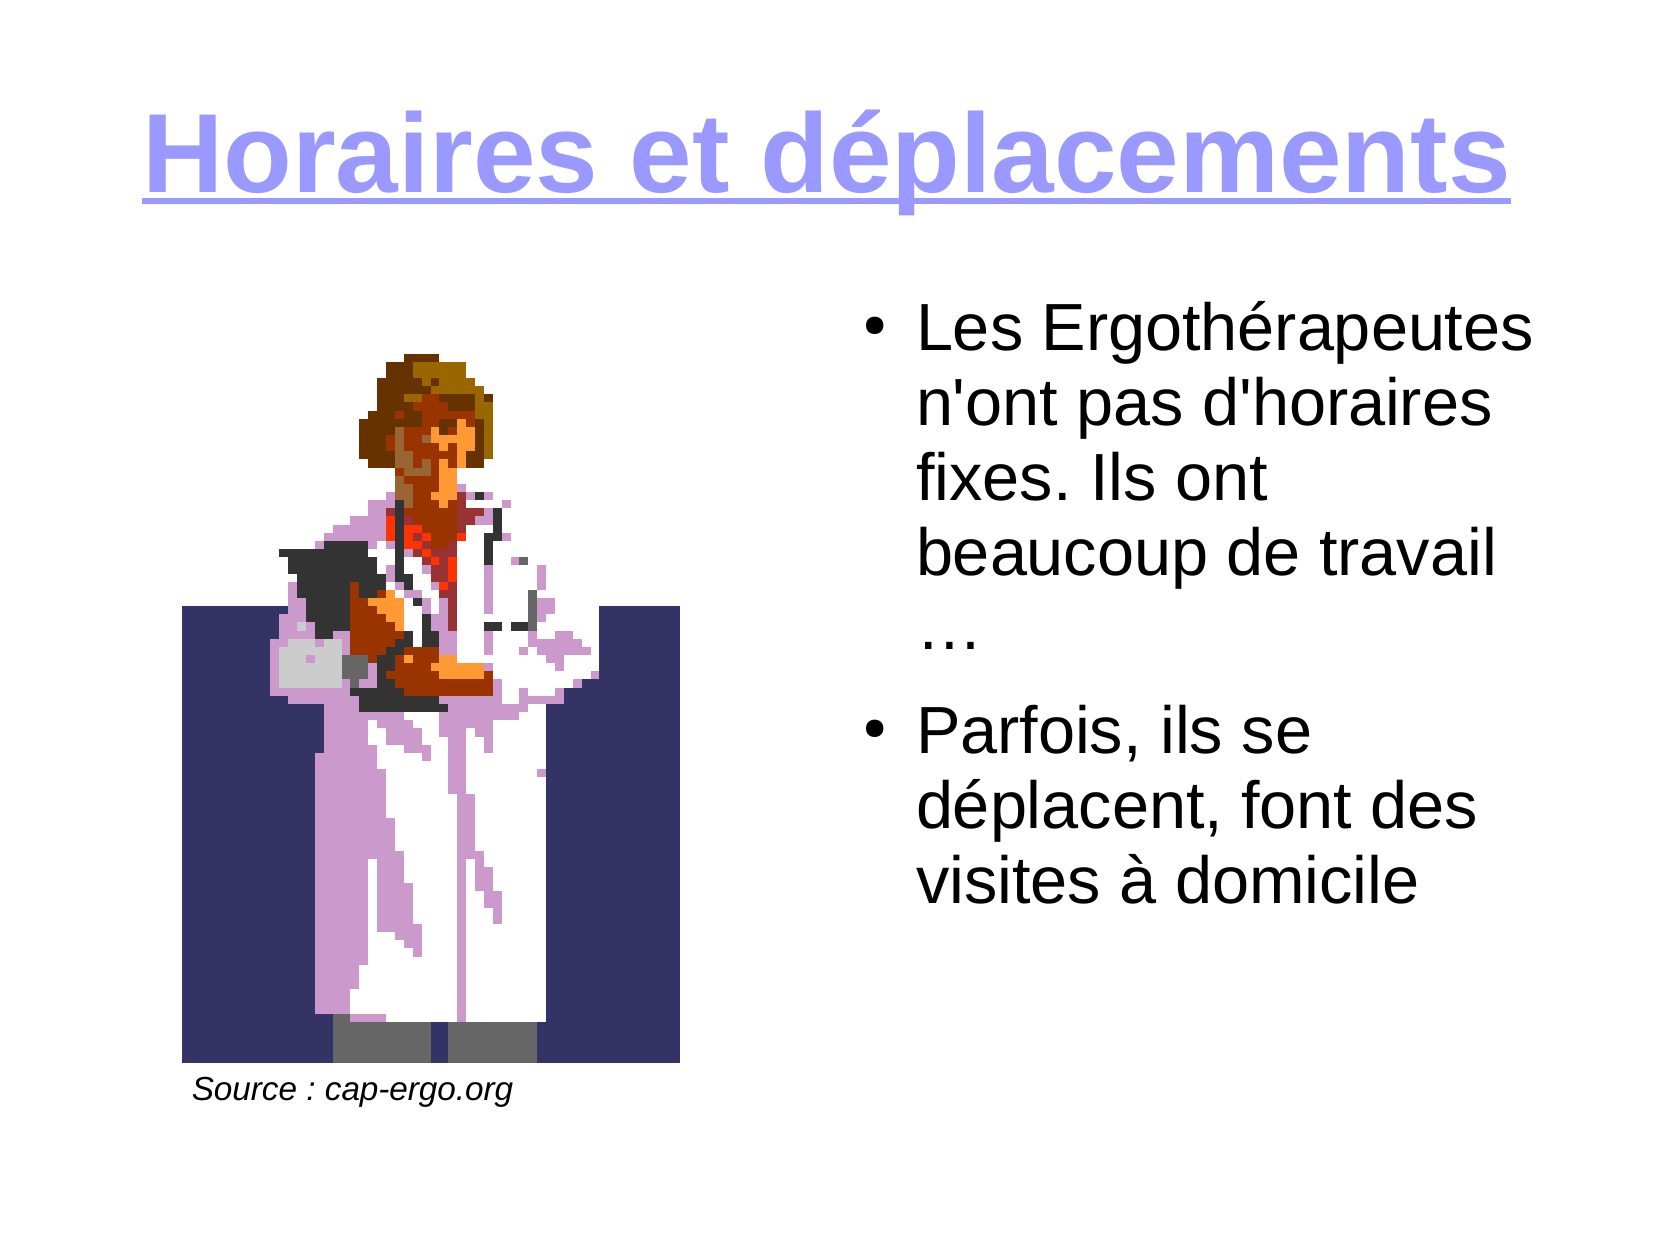

# Horaires et déplacements
Les Ergothérapeutes n'ont pas d'horaires fixes. Ils ont beaucoup de travail …
Parfois, ils se déplacent, font des visites à domicile
Source : cap-ergo.org